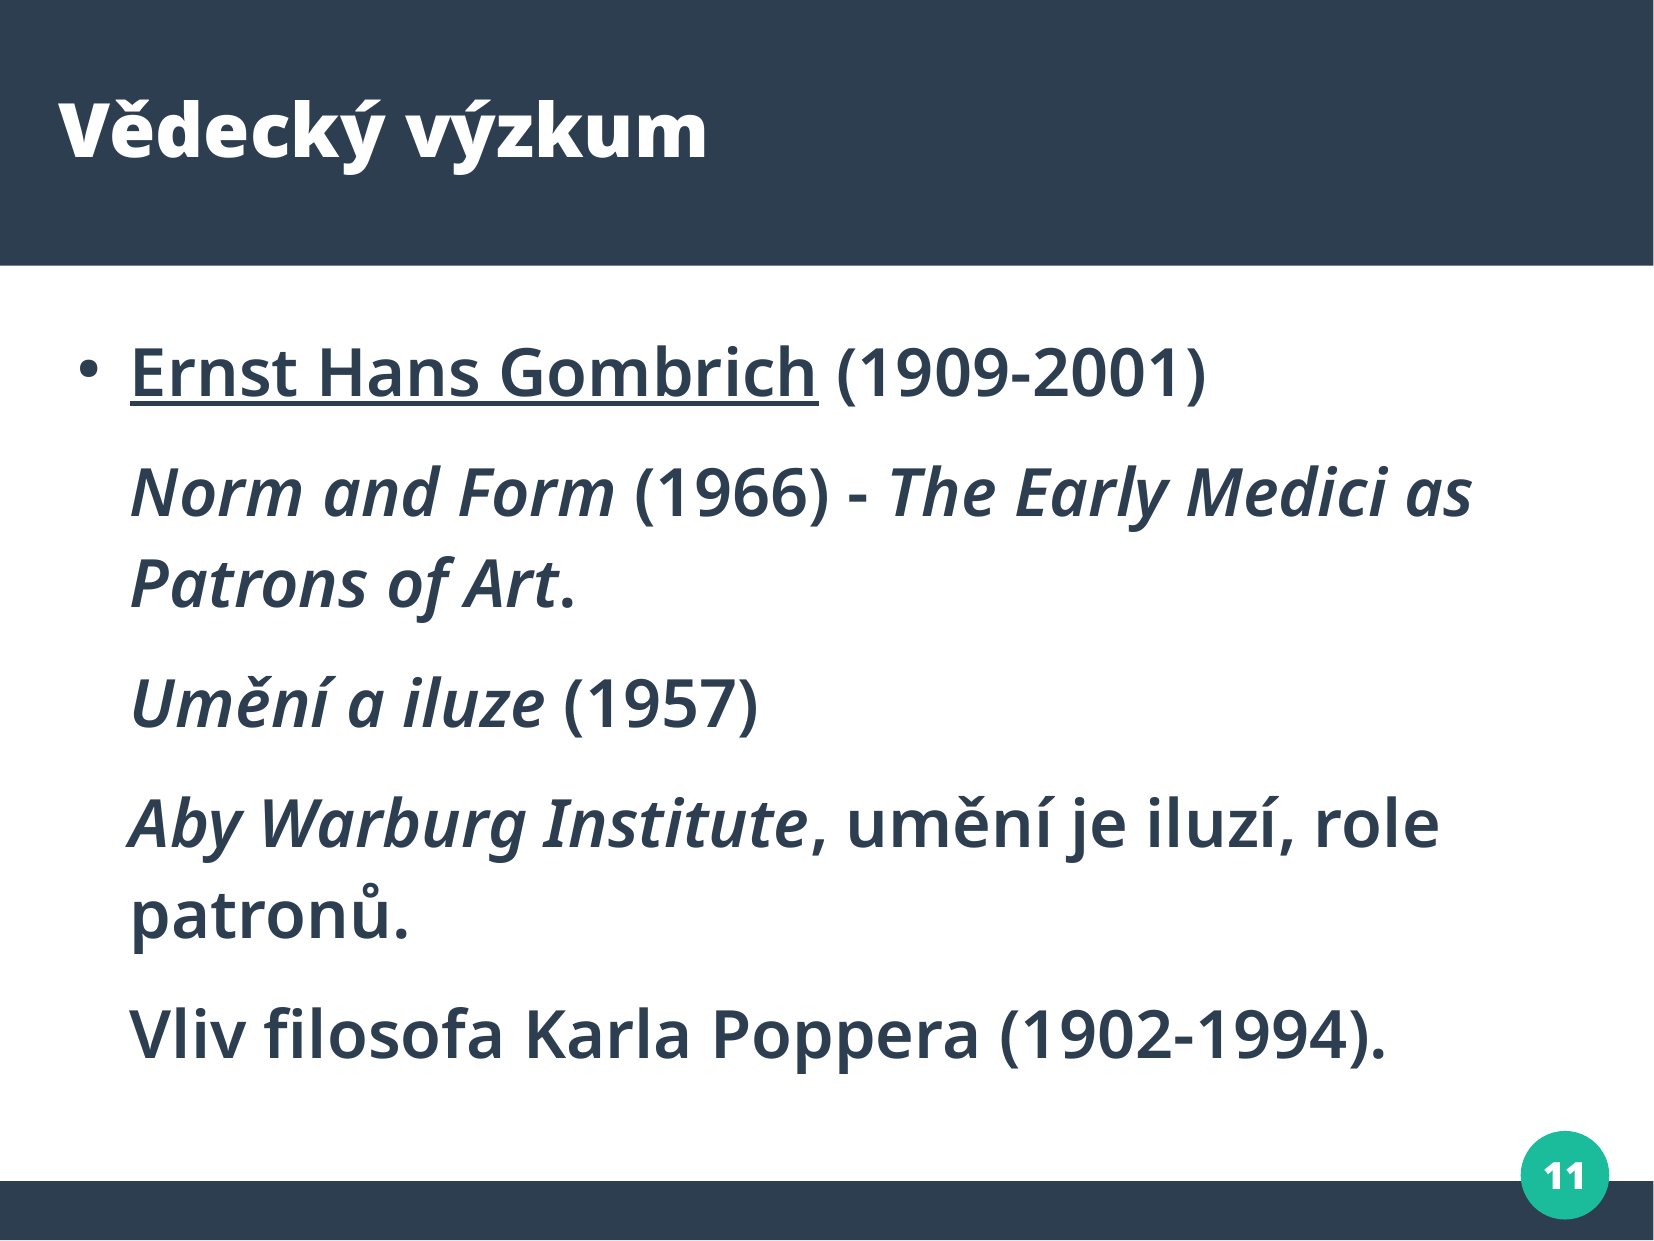

# Vědecký výzkum
Ernst Hans Gombrich (1909-2001)
Norm and Form (1966) - The Early Medici as Patrons of Art.
Umění a iluze (1957)
Aby Warburg Institute, umění je iluzí, role patronů.
Vliv filosofa Karla Poppera (1902-1994).
11